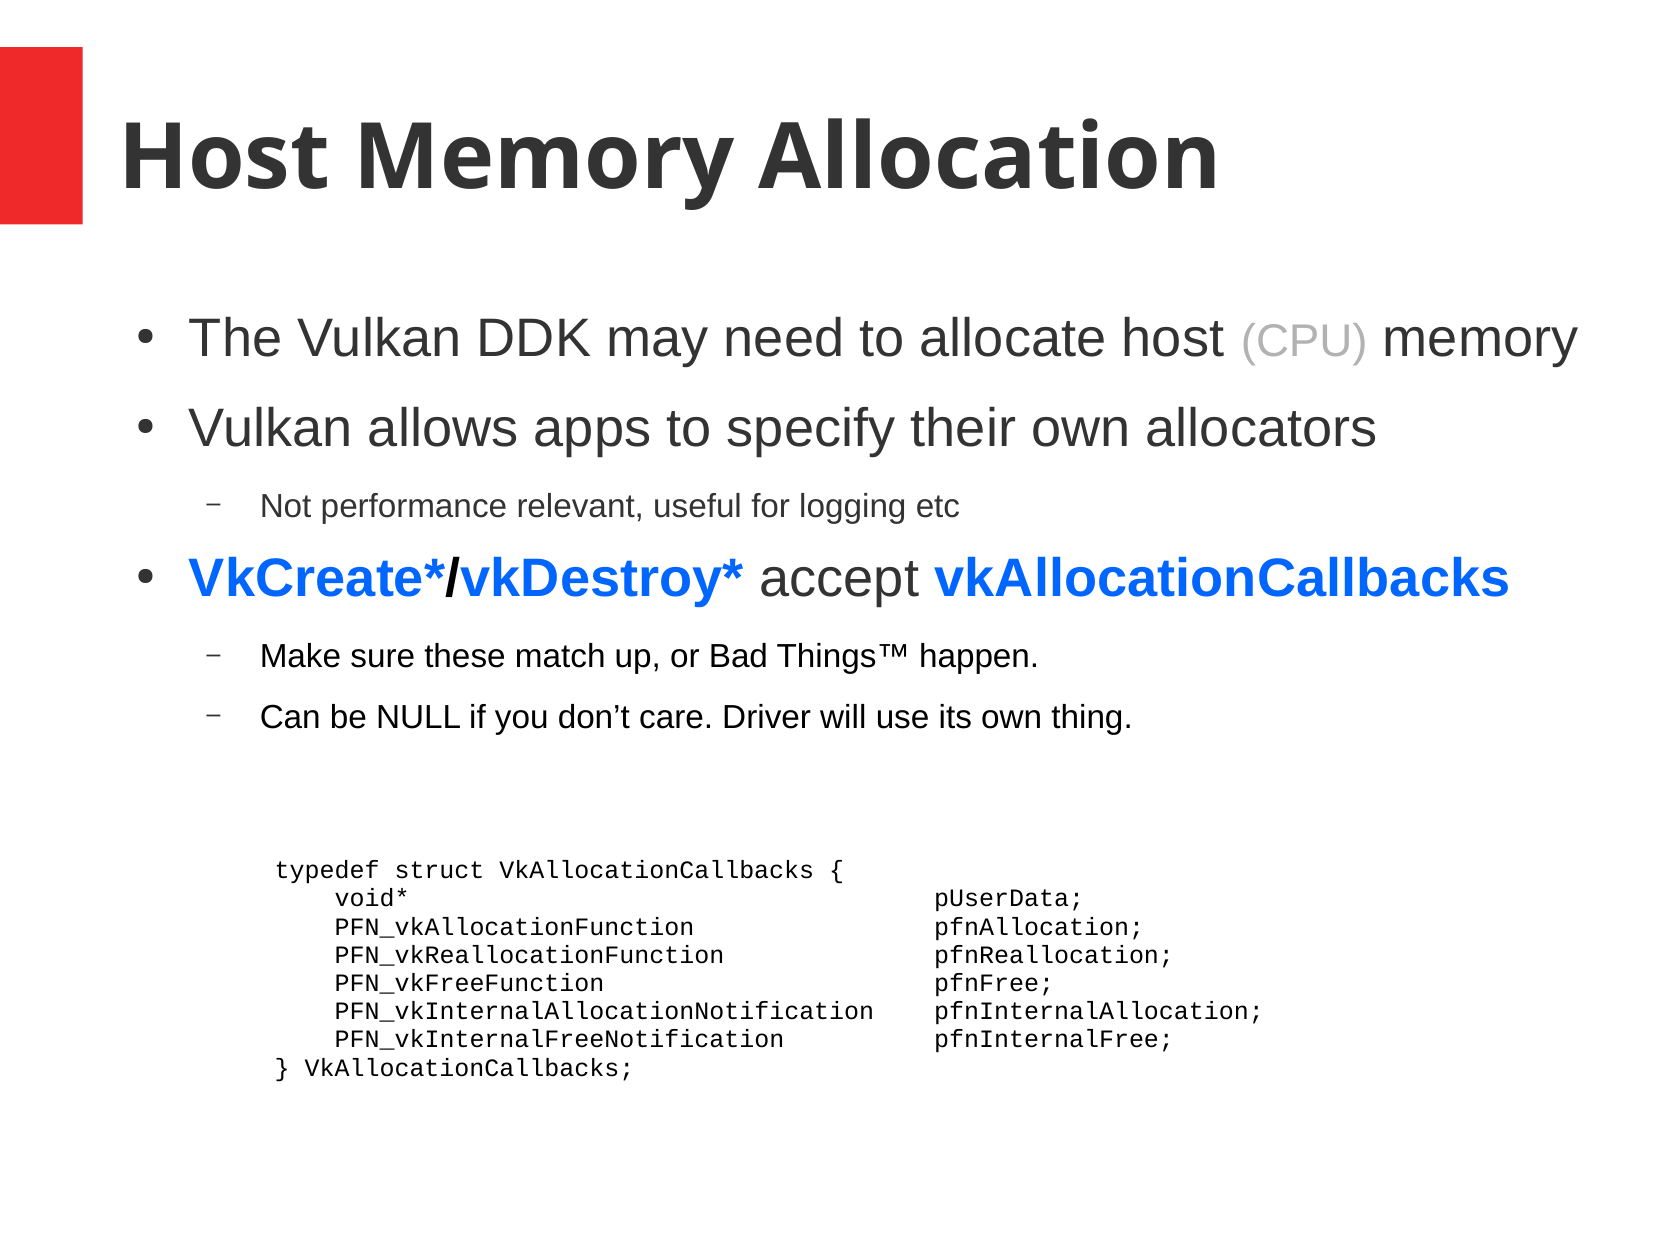

# Host Memory Allocation
The Vulkan DDK may need to allocate host (CPU) memory
Vulkan allows apps to specify their own allocators
Not performance relevant, useful for logging etc
VkCreate*/vkDestroy* accept vkAllocationCallbacks
Make sure these match up, or Bad Things™ happen.
Can be NULL if you don’t care. Driver will use its own thing.
typedef struct VkAllocationCallbacks {
 void* pUserData;
 PFN_vkAllocationFunction pfnAllocation;
 PFN_vkReallocationFunction pfnReallocation;
 PFN_vkFreeFunction pfnFree;
 PFN_vkInternalAllocationNotification pfnInternalAllocation;
 PFN_vkInternalFreeNotification pfnInternalFree;
} VkAllocationCallbacks;